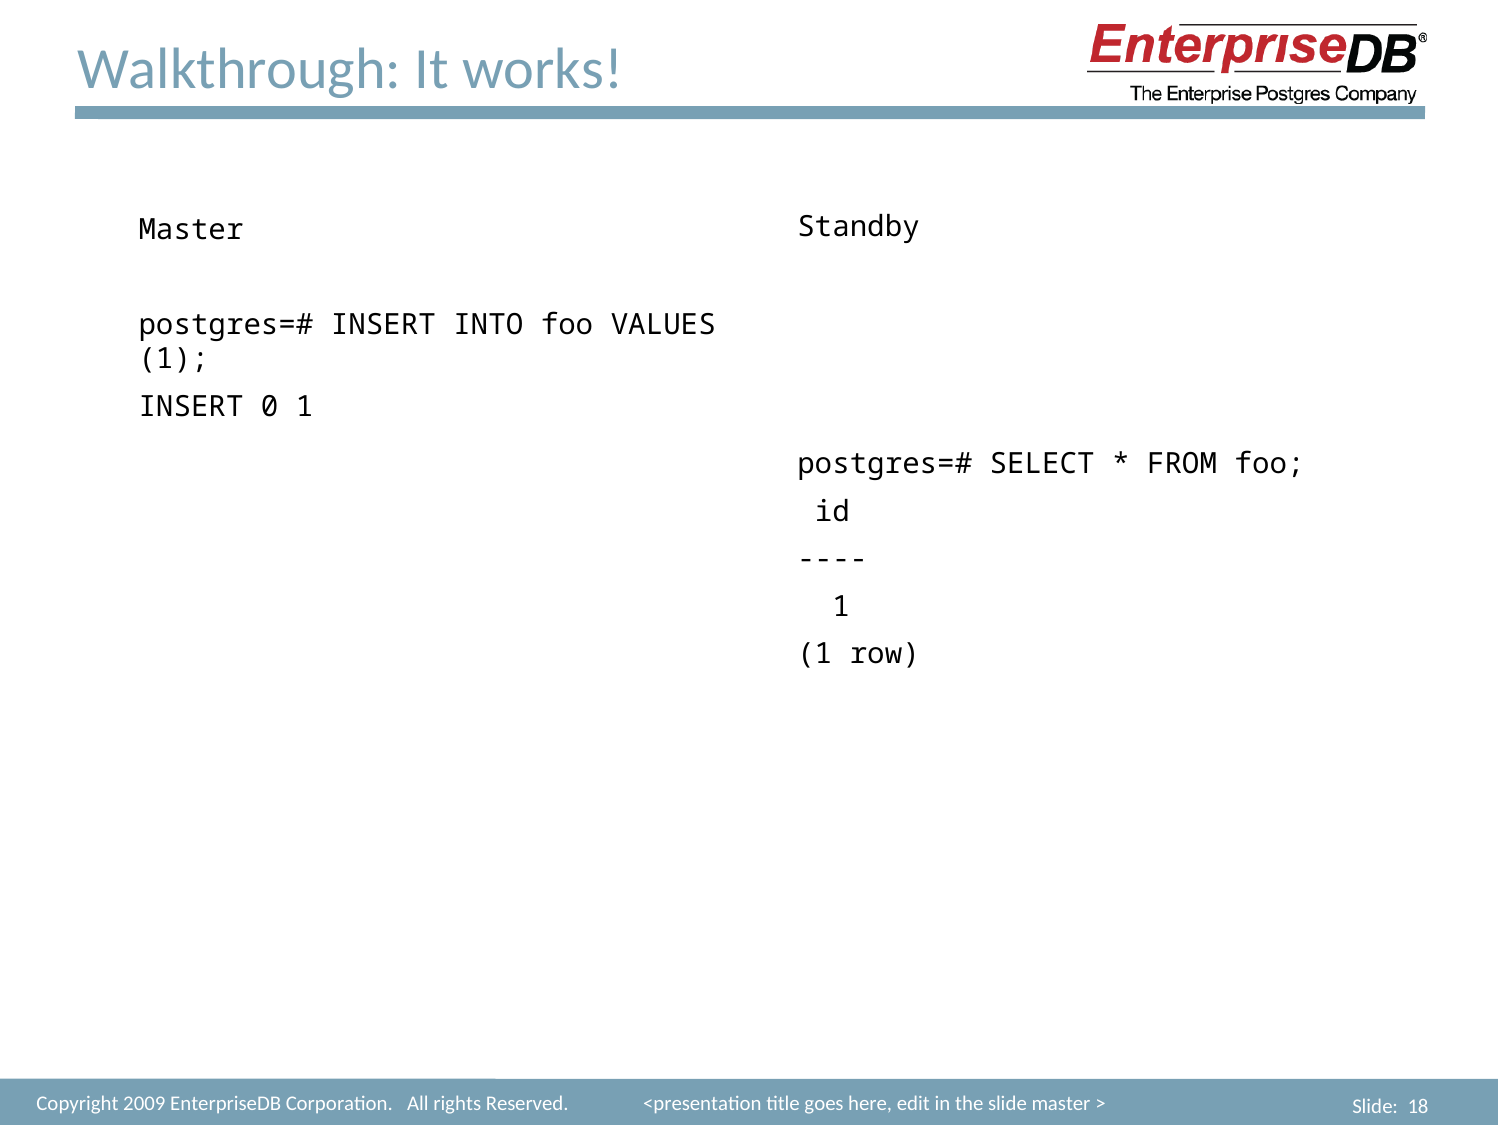

# Walkthrough: It works!
Standby
postgres=# SELECT * FROM foo;
 id
----
 1
(1 row)
Master
postgres=# INSERT INTO foo VALUES (1);
INSERT 0 1